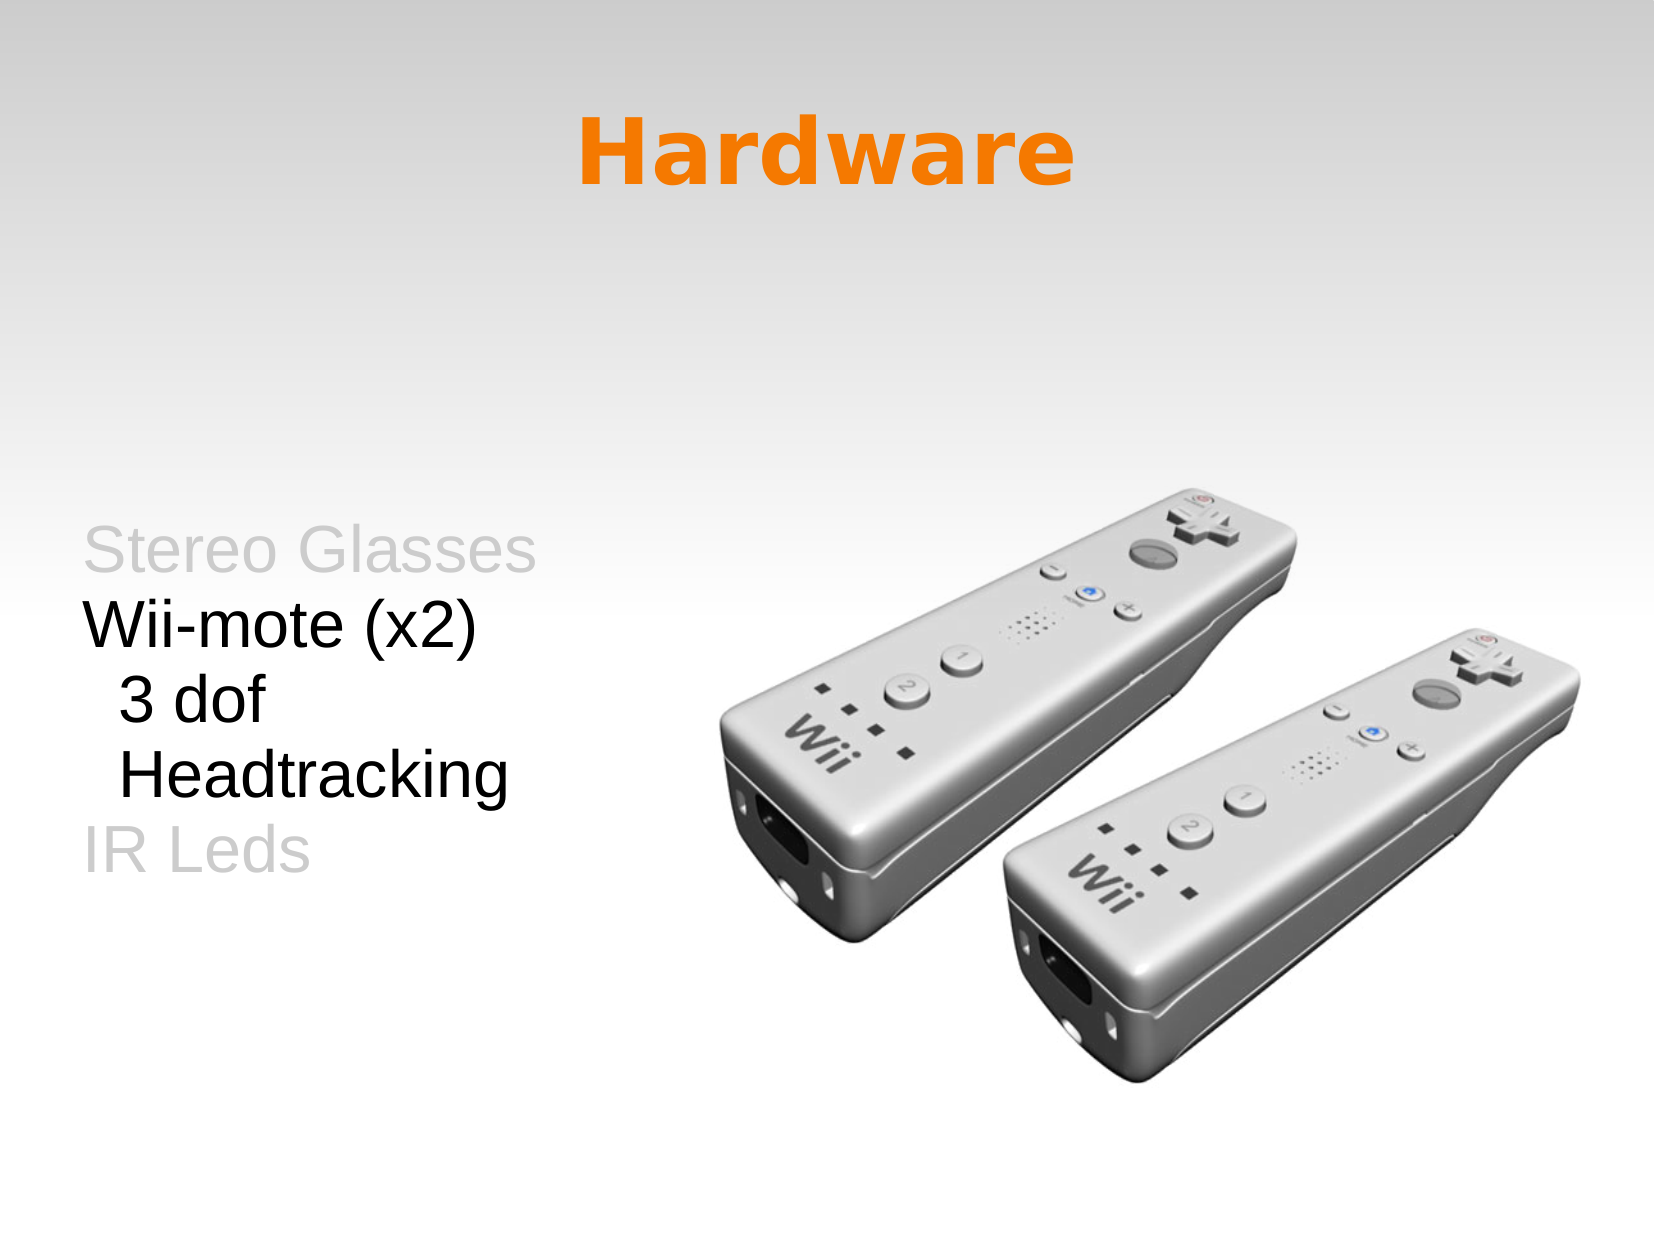

# Hardware
Stereo Glasses
Wii-mote (x2)
3 dof
Headtracking
IR Leds